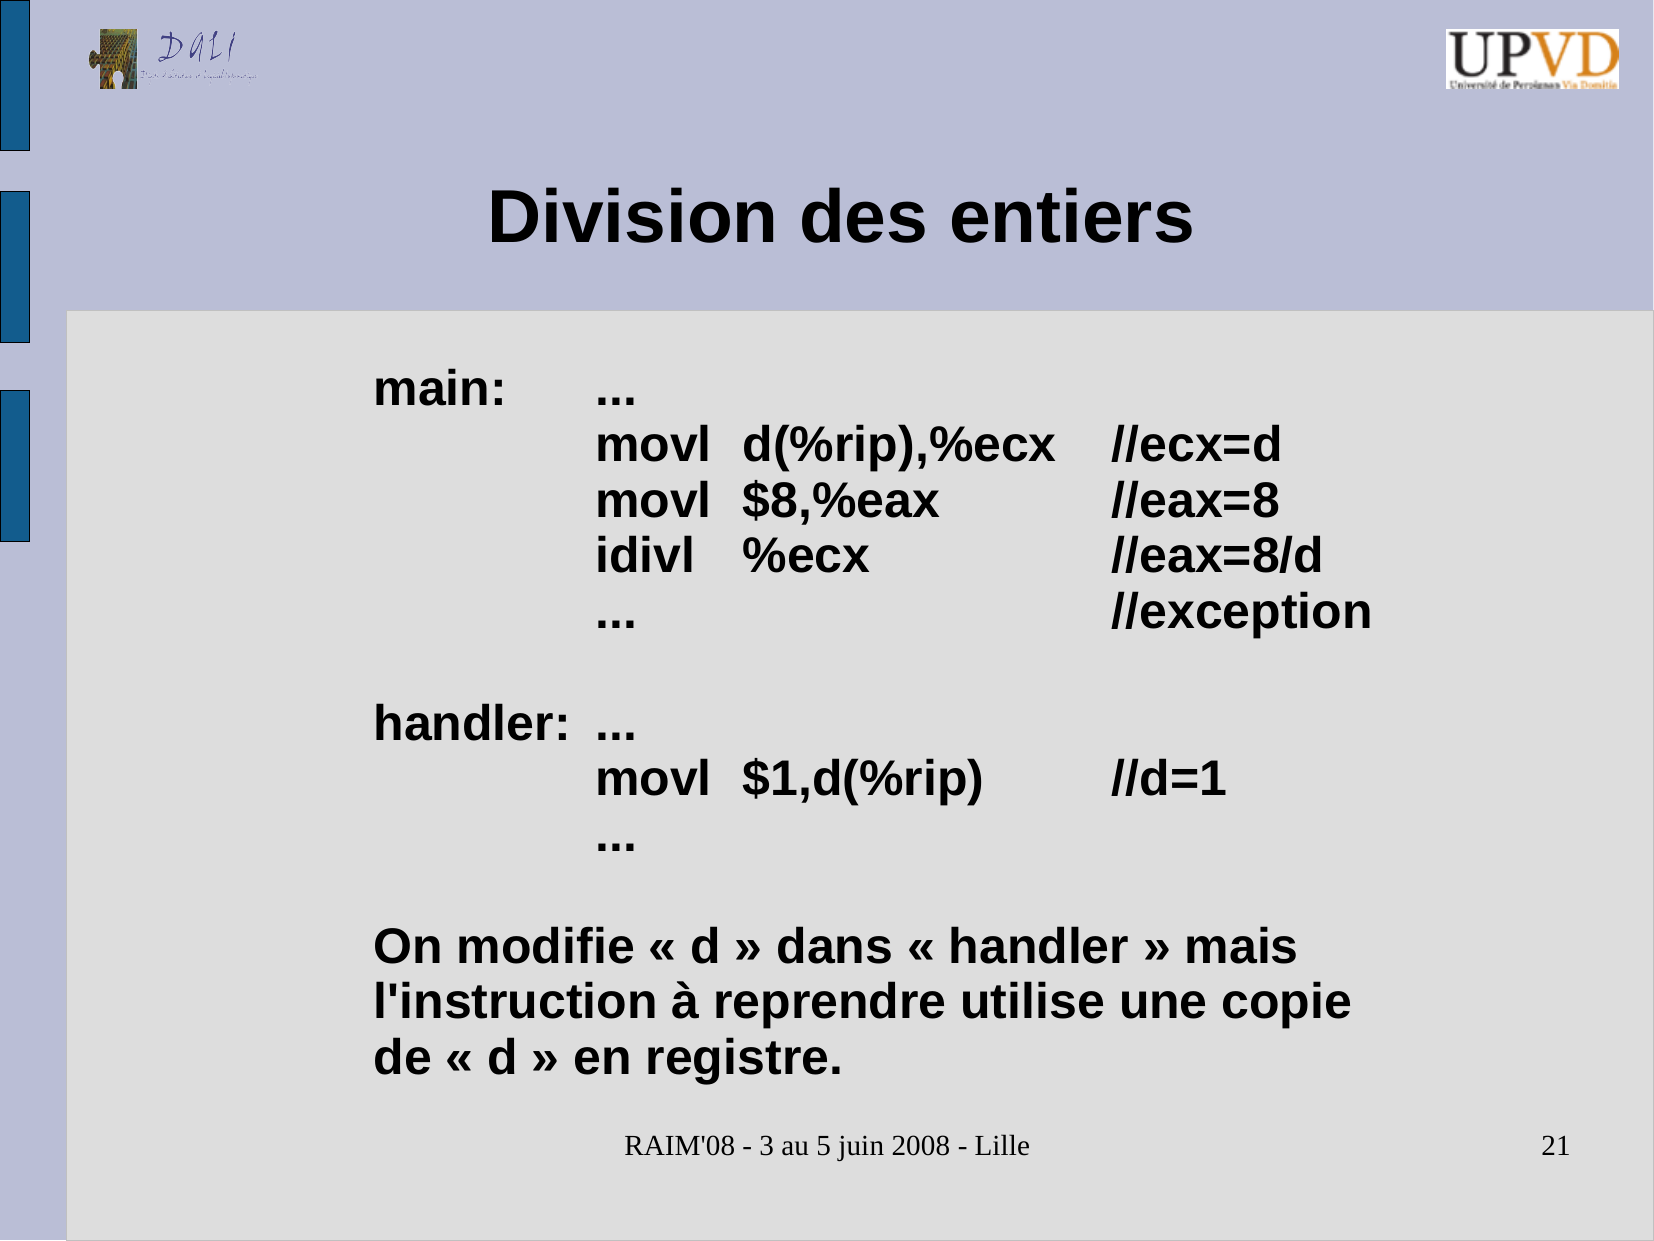

Division des entiers
main:		...
			movl	d(%rip),%ecx	//ecx=d
			movl	$8,%eax			//eax=8
			idivl	%ecx				//eax=8/d
			...							//exception
handler:	...
			movl	$1,d(%rip)		//d=1
			...
On modifie « d » dans « handler » mais
l'instruction à reprendre utilise une copie
de « d » en registre.
RAIM'08 - 3 au 5 juin 2008 - Lille
21